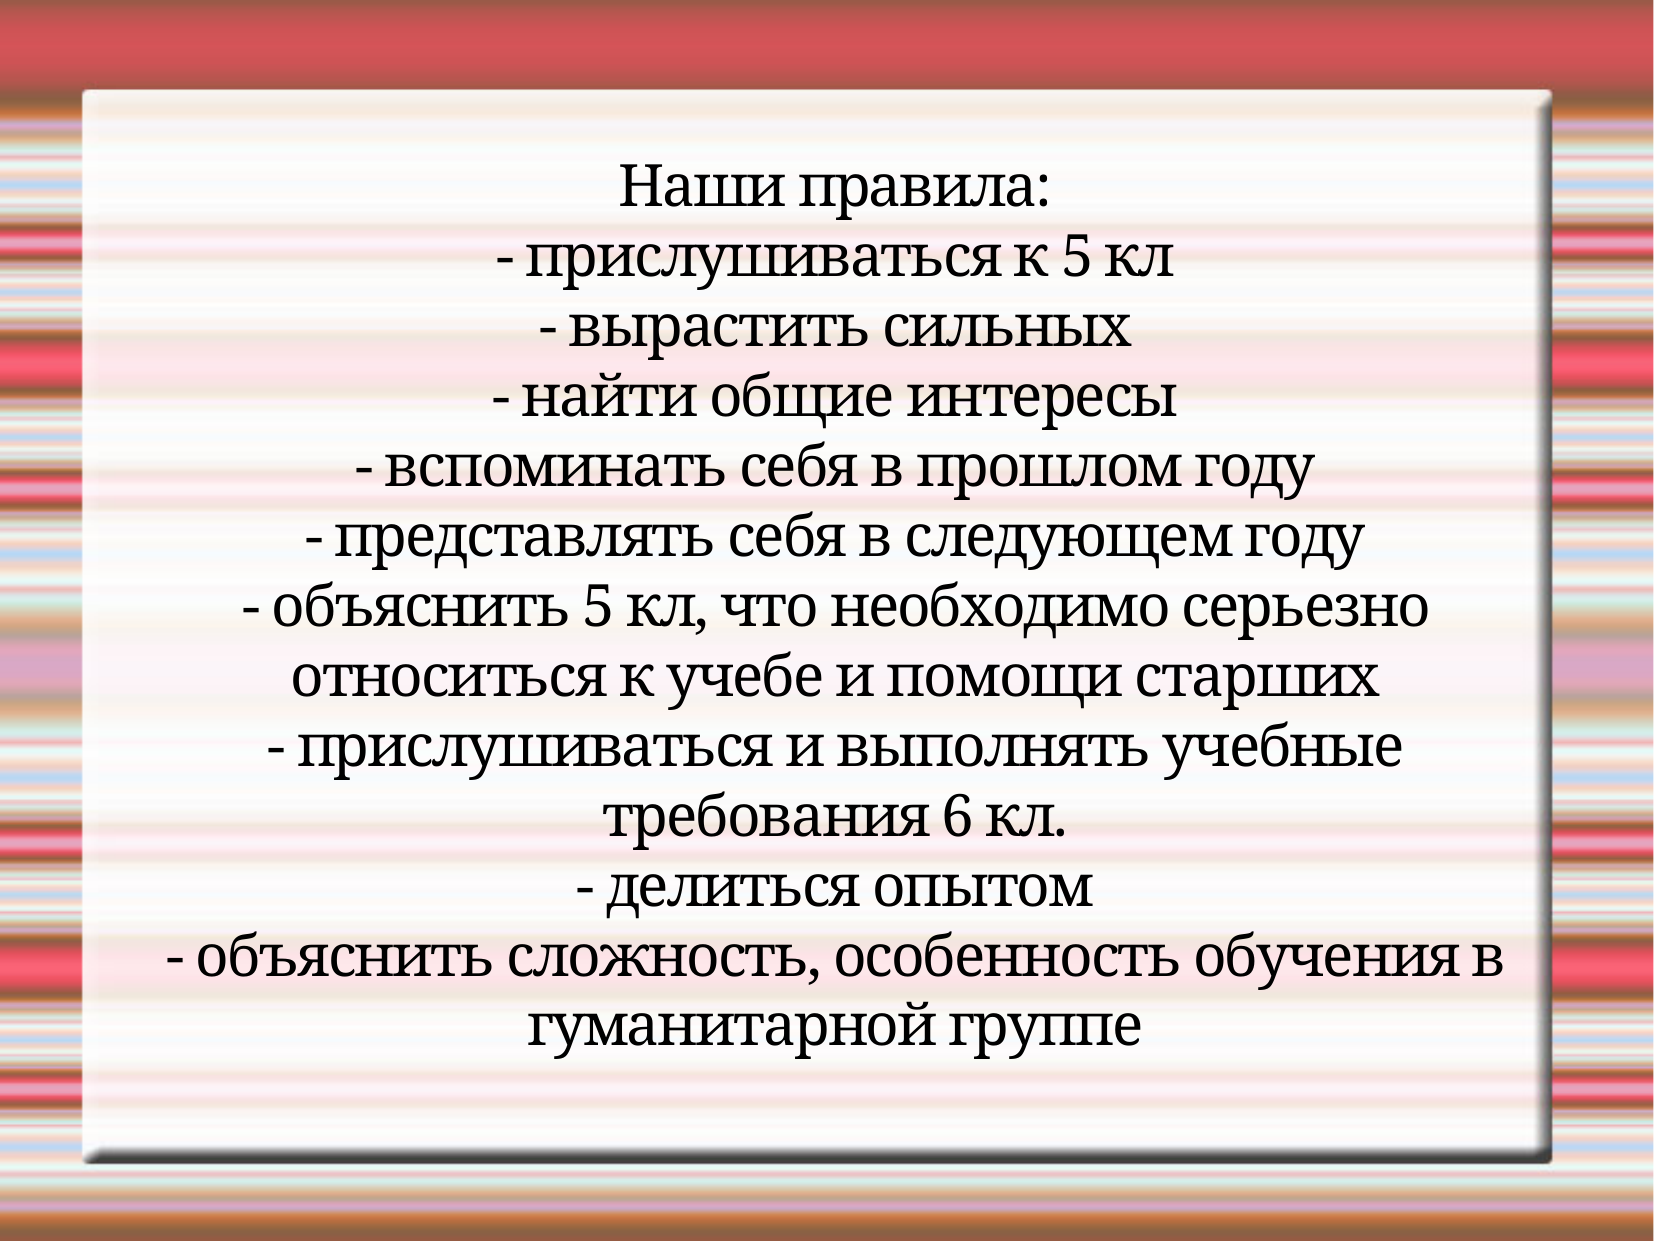

# Наши правила: - прислушиваться к 5 кл - вырастить сильных - найти общие интересы - вспоминать себя в прошлом году - представлять себя в следующем году - объяснить 5 кл, что необходимо серьезно относиться к учебе и помощи старших - прислушиваться и выполнять учебные требования 6 кл. - делиться опытом - объяснить сложность, особенность обучения в гуманитарной группе